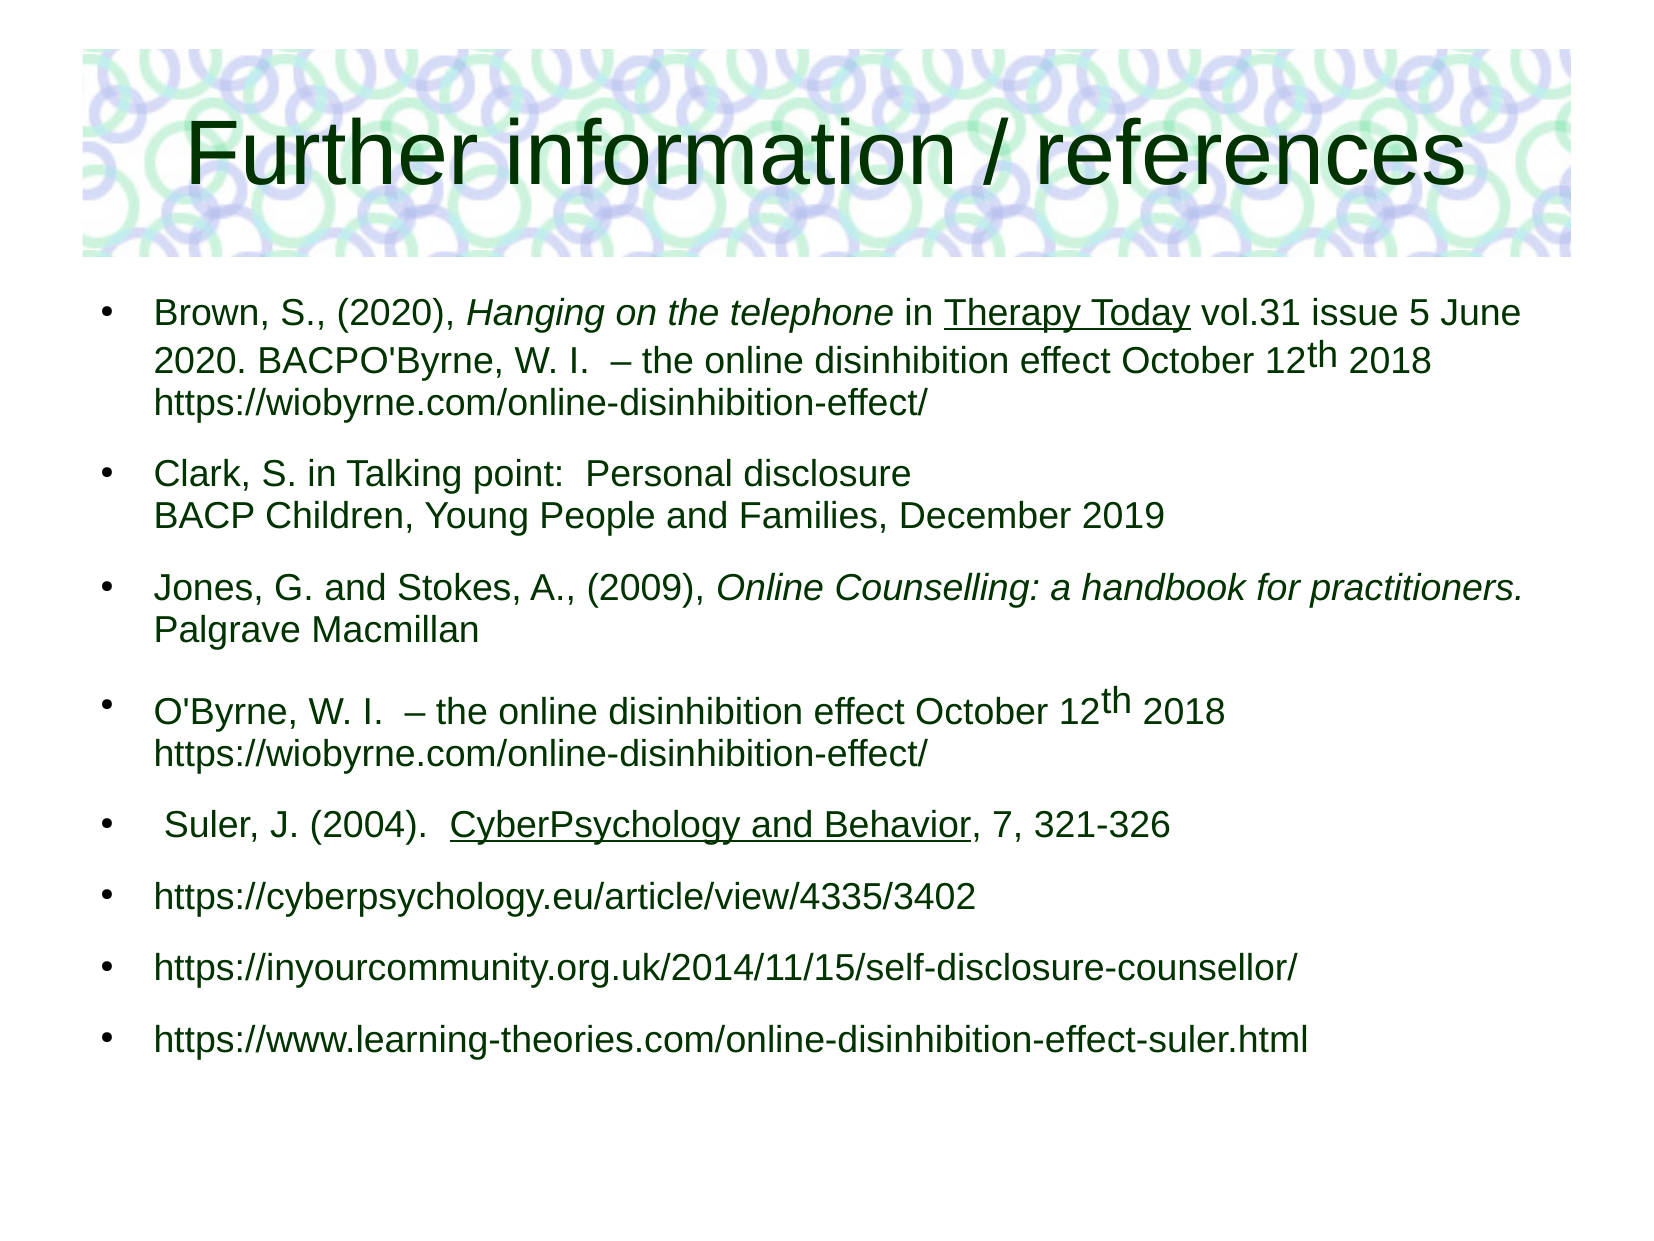

# Further information / references
Brown, S., (2020), Hanging on the telephone in Therapy Today vol.31 issue 5 June 2020. BACPO'Byrne, W. I. – the online disinhibition effect October 12th 2018 https://wiobyrne.com/online-disinhibition-effect/
Clark, S. in Talking point:  Personal disclosure
BACP Children, Young People and Families, December 2019
Jones, G. and Stokes, A., (2009), Online Counselling: a handbook for practitioners. Palgrave Macmillan
O'Byrne, W. I. – the online disinhibition effect October 12th 2018 https://wiobyrne.com/online-disinhibition-effect/
 Suler, J. (2004).  CyberPsychology and Behavior, 7, 321-326
https://cyberpsychology.eu/article/view/4335/3402
https://inyourcommunity.org.uk/2014/11/15/self-disclosure-counsellor/
https://www.learning-theories.com/online-disinhibition-effect-suler.html